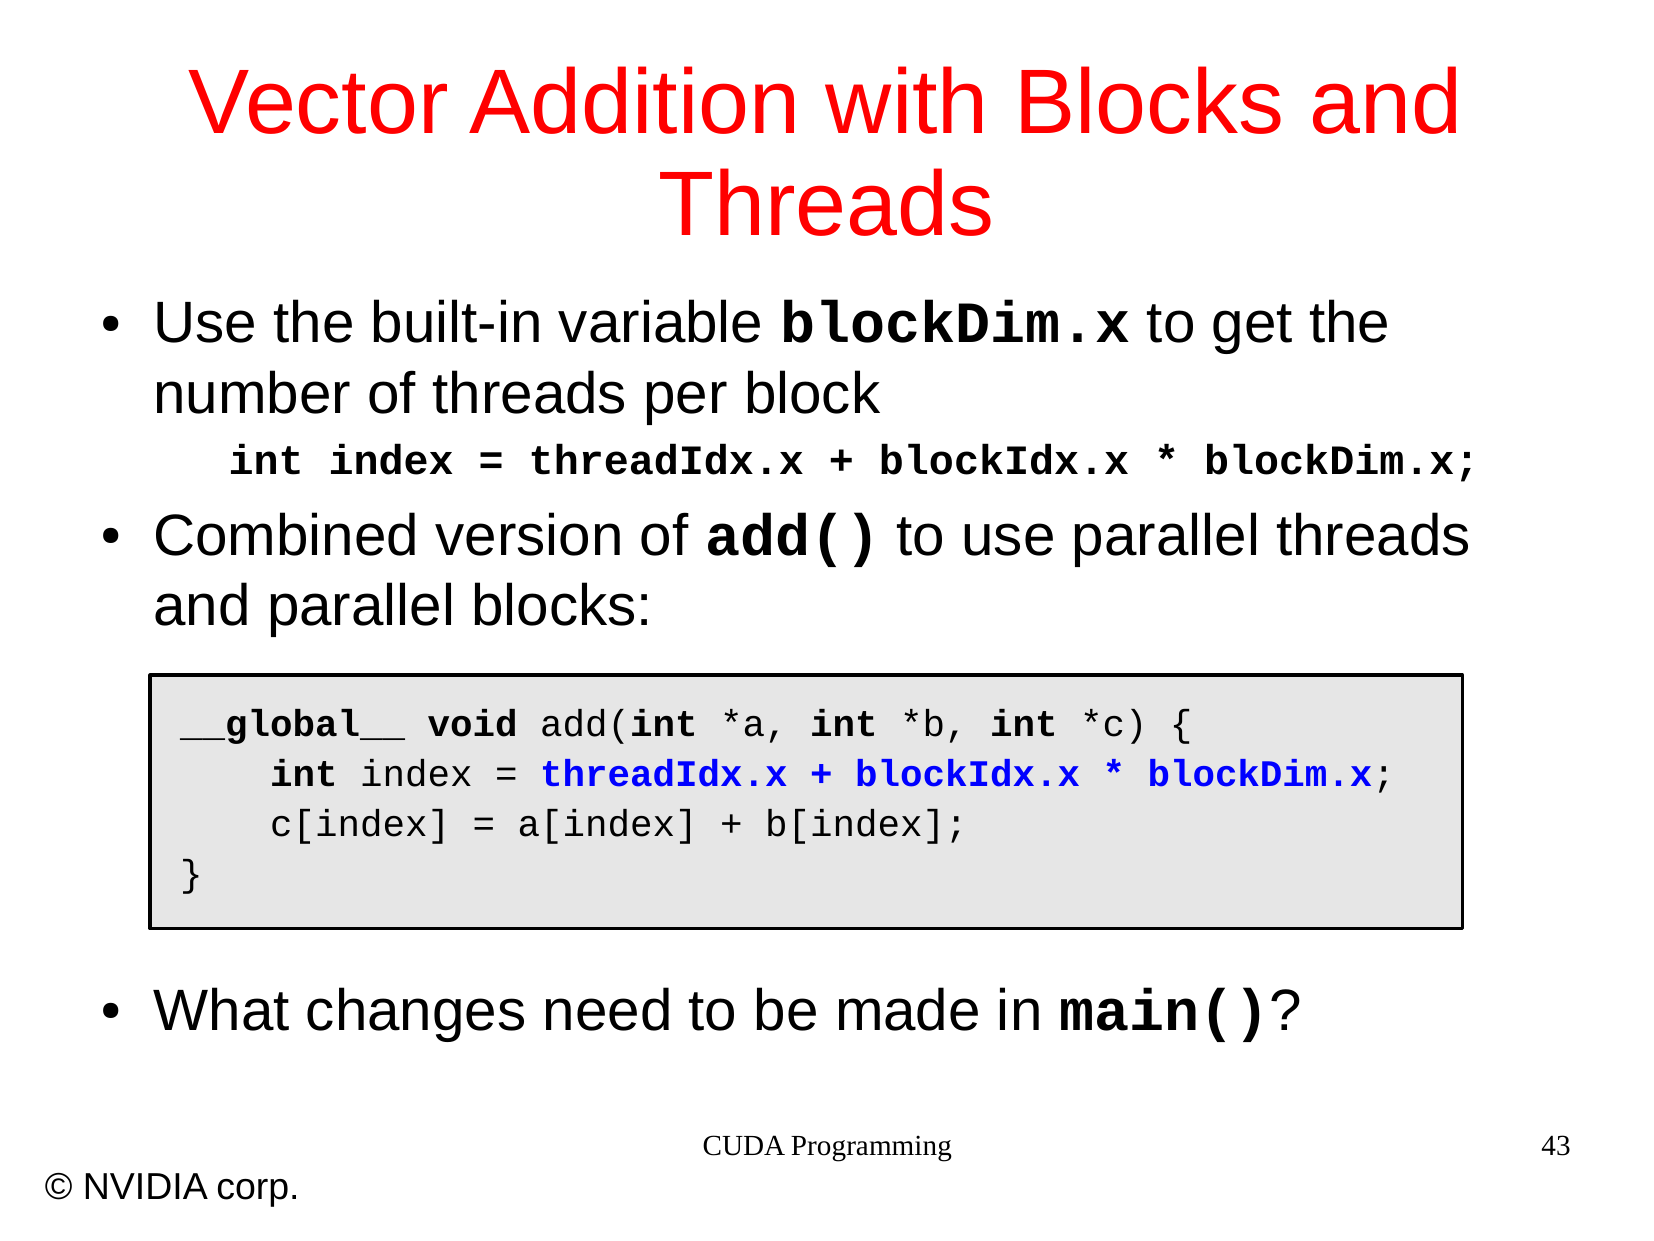

# Vector Addition with Blocks and Threads
Use the built-in variable blockDim.x to get the number of threads per block
	int index = threadIdx.x + blockIdx.x * blockDim.x;
Combined version of add() to use parallel threads and parallel blocks:
What changes need to be made in main()?
__global__ void add(int *a, int *b, int *c) {
 int index = threadIdx.x + blockIdx.x * blockDim.x;
 c[index] = a[index] + b[index];
}
CUDA Programming
43
© NVIDIA corp.